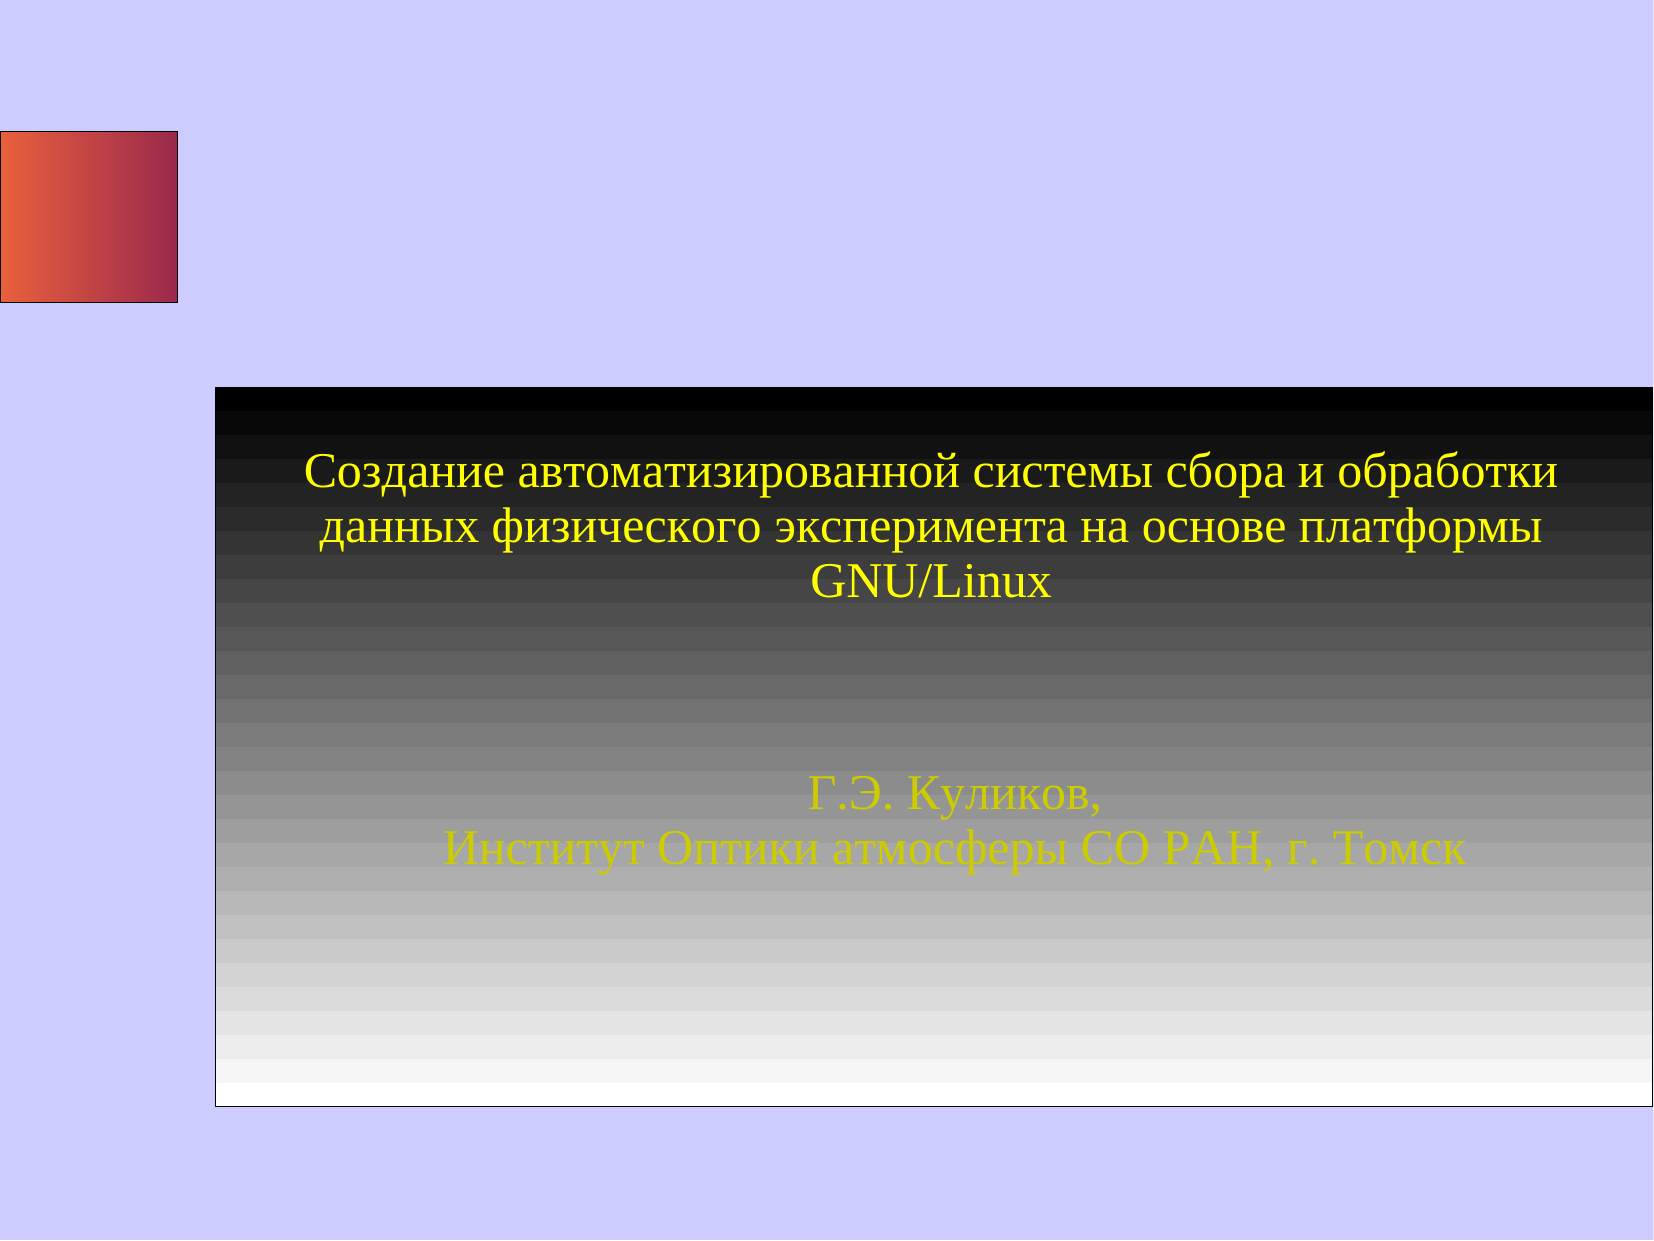

Создание автоматизированной системы сбора и обработки данных физического эксперимента на основе платформы GNU/Linux
Г.Э. Куликов,
Институт Оптики атмосферы СО РАН, г. Томск